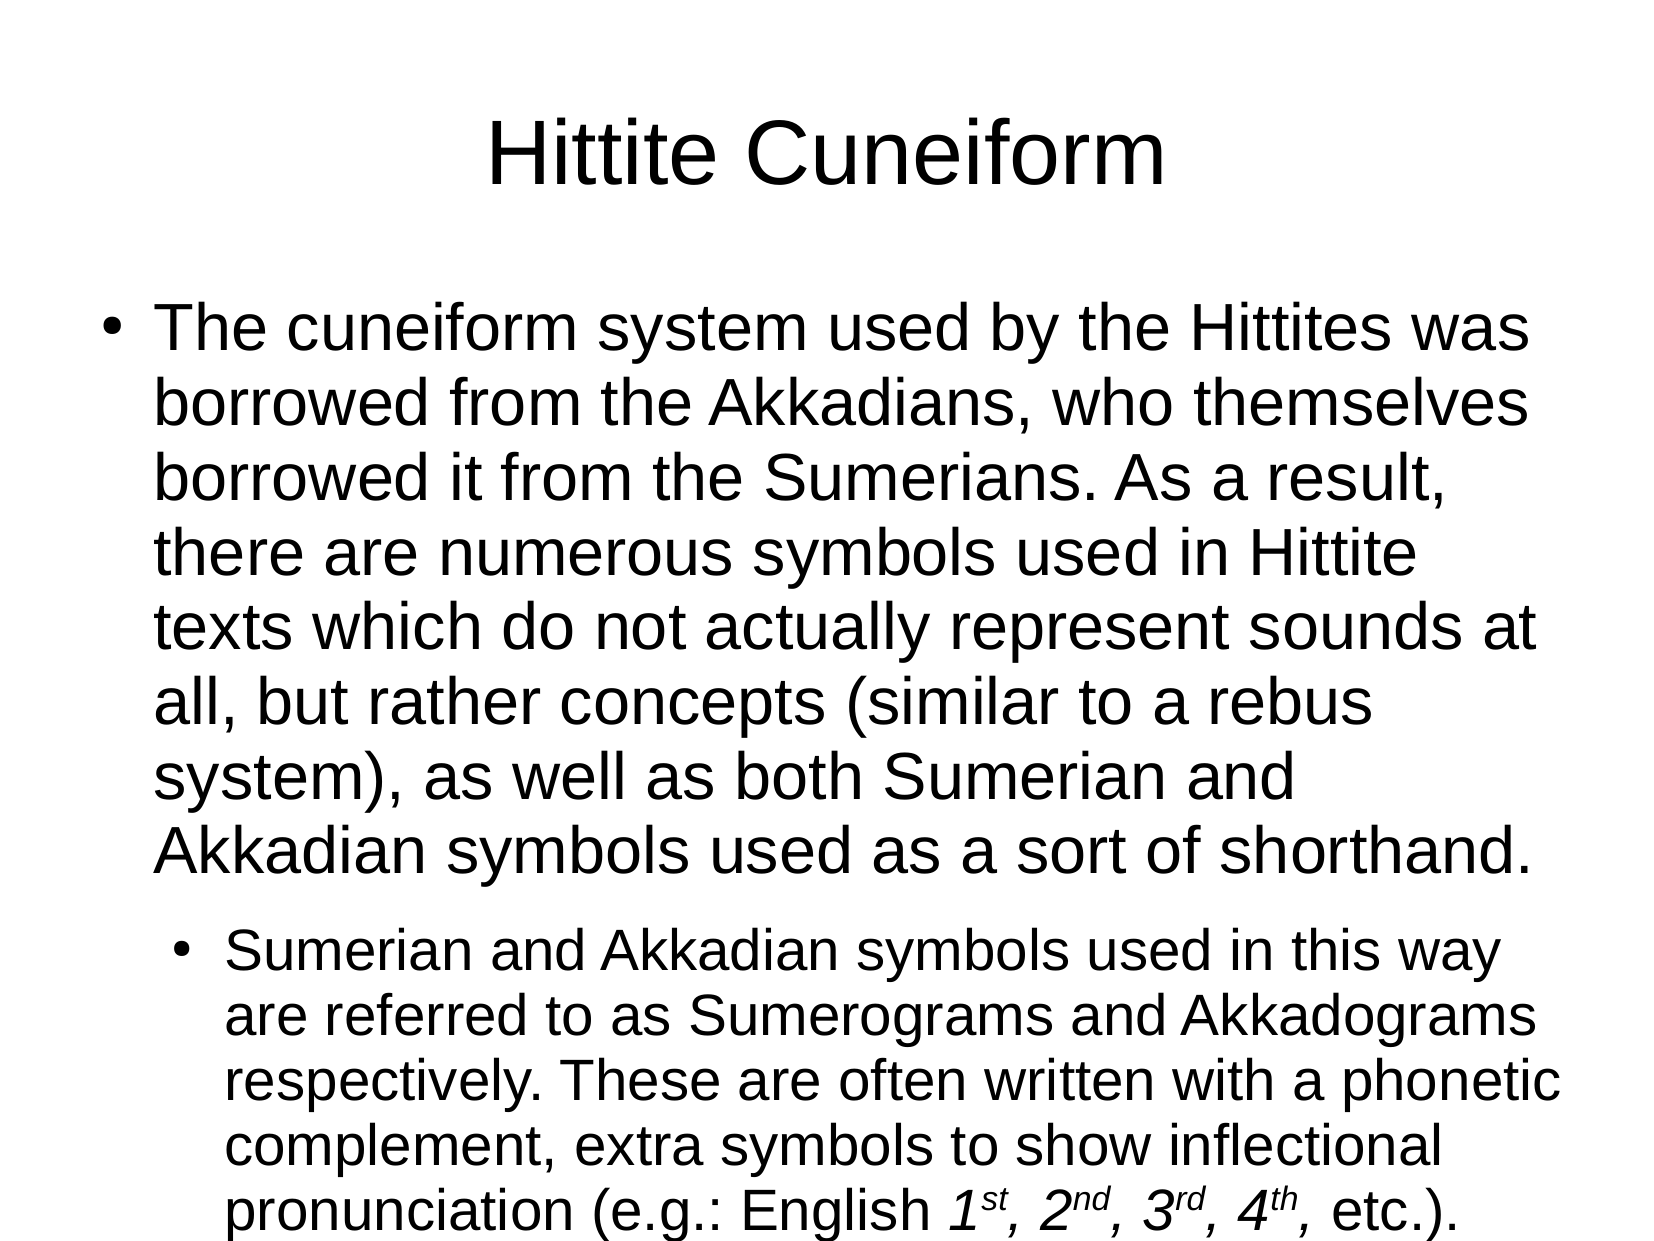

# Hittite Cuneiform
The cuneiform system used by the Hittites was borrowed from the Akkadians, who themselves borrowed it from the Sumerians. As a result, there are numerous symbols used in Hittite texts which do not actually represent sounds at all, but rather concepts (similar to a rebus system), as well as both Sumerian and Akkadian symbols used as a sort of shorthand.
Sumerian and Akkadian symbols used in this way are referred to as Sumerograms and Akkadograms respectively. These are often written with a phonetic complement, extra symbols to show inflectional pronunciation (e.g.: English 1st, 2nd, 3rd, 4th, etc.).